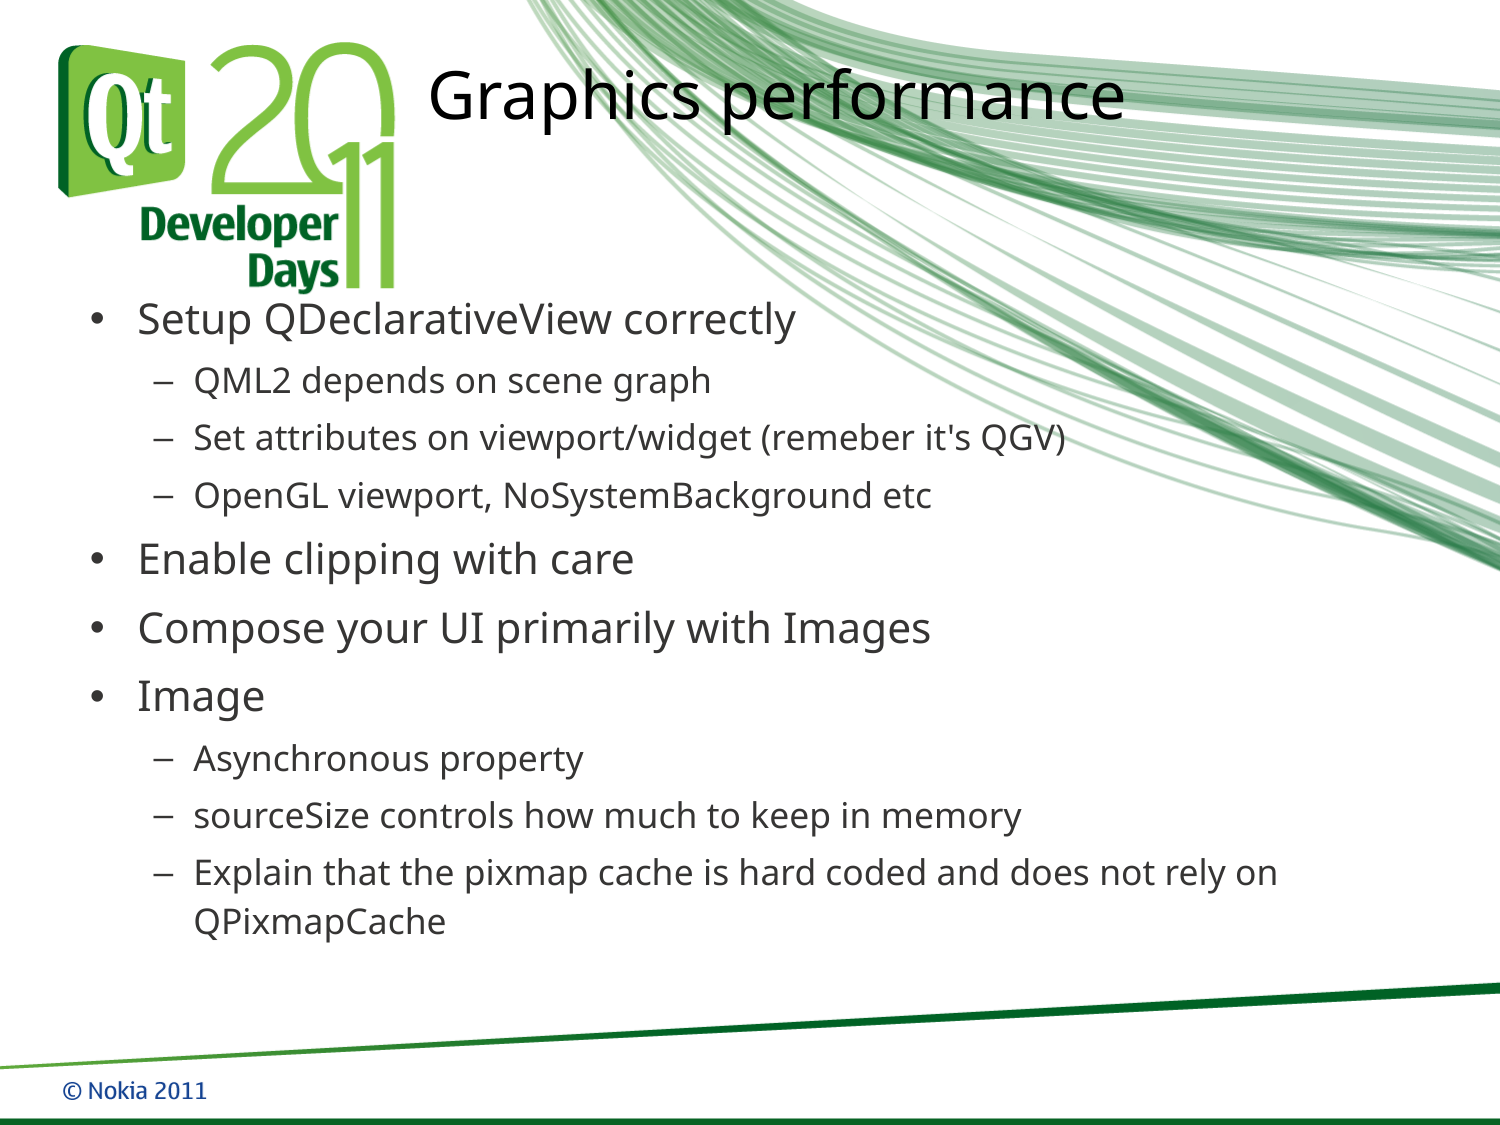

# Graphics performance
Setup QDeclarativeView correctly
QML2 depends on scene graph
Set attributes on viewport/widget (remeber it's QGV)
OpenGL viewport, NoSystemBackground etc
Enable clipping with care
Compose your UI primarily with Images
Image
Asynchronous property
sourceSize controls how much to keep in memory
Explain that the pixmap cache is hard coded and does not rely on QPixmapCache